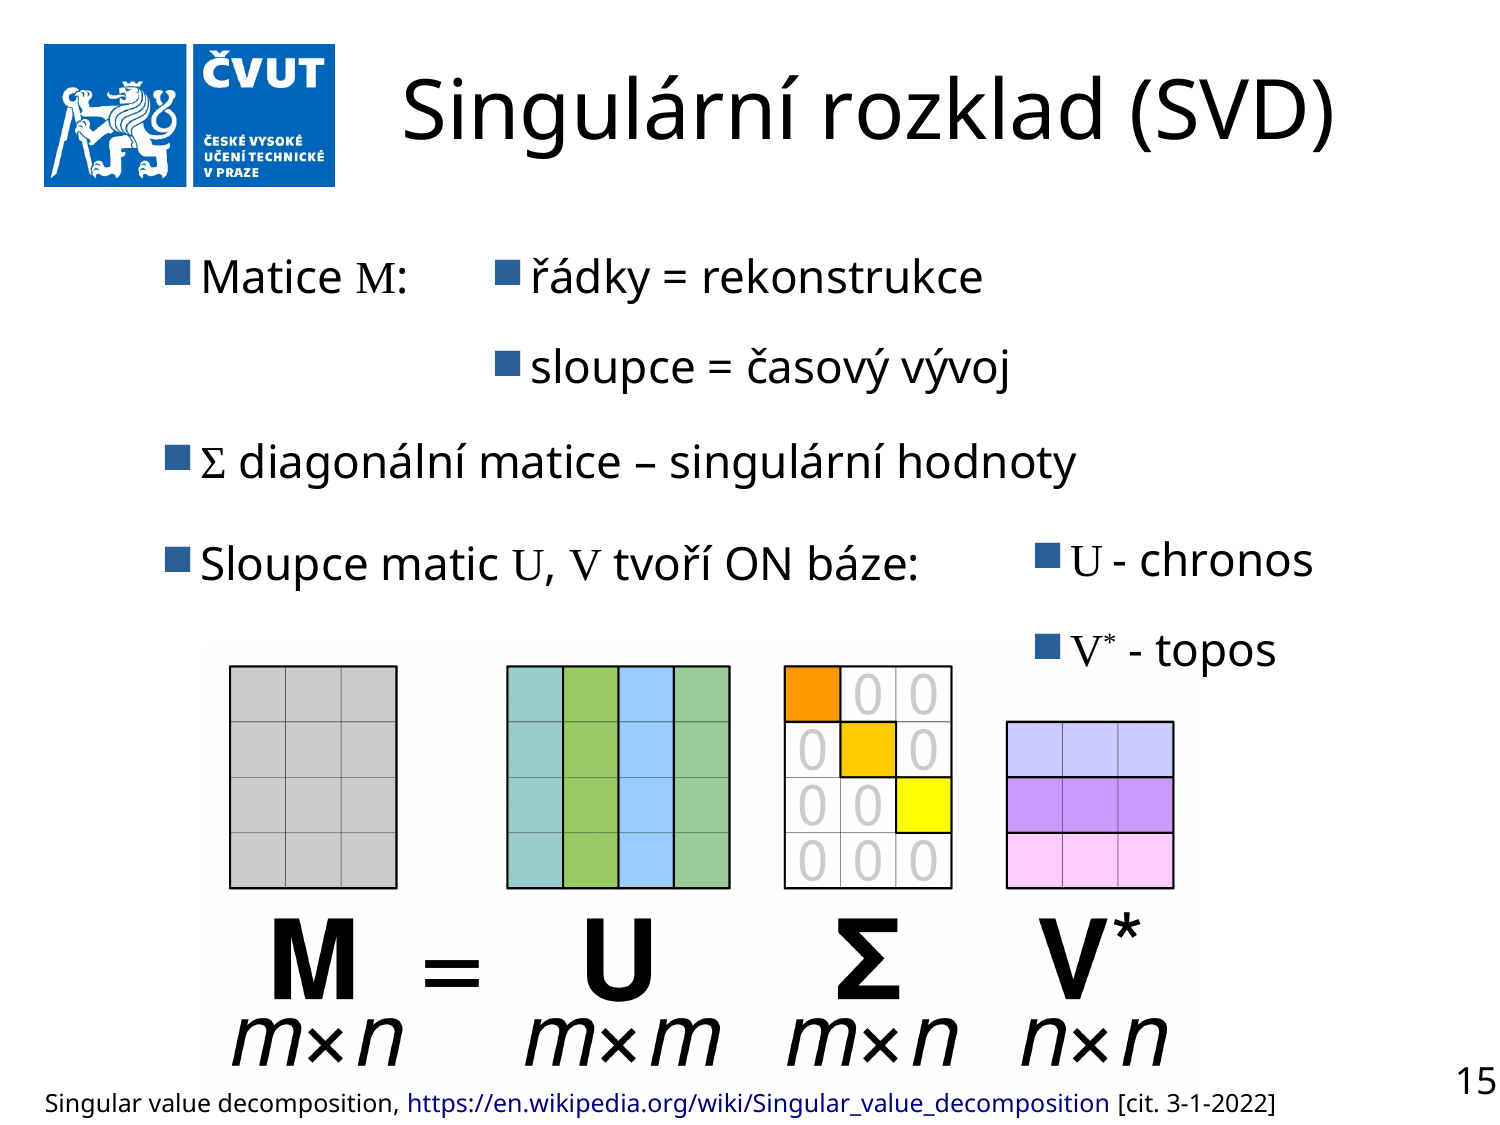

# Singulární rozklad (SVD)
Matice M:
Σ diagonální matice – singulární hodnoty
Sloupce matic U, V tvoří ON báze:
řádky = rekonstrukce
sloupce = časový vývoj
U - chronos
V* - topos
Singular value decomposition, https://en.wikipedia.org/wiki/Singular_value_decomposition [cit. 3-1-2022]